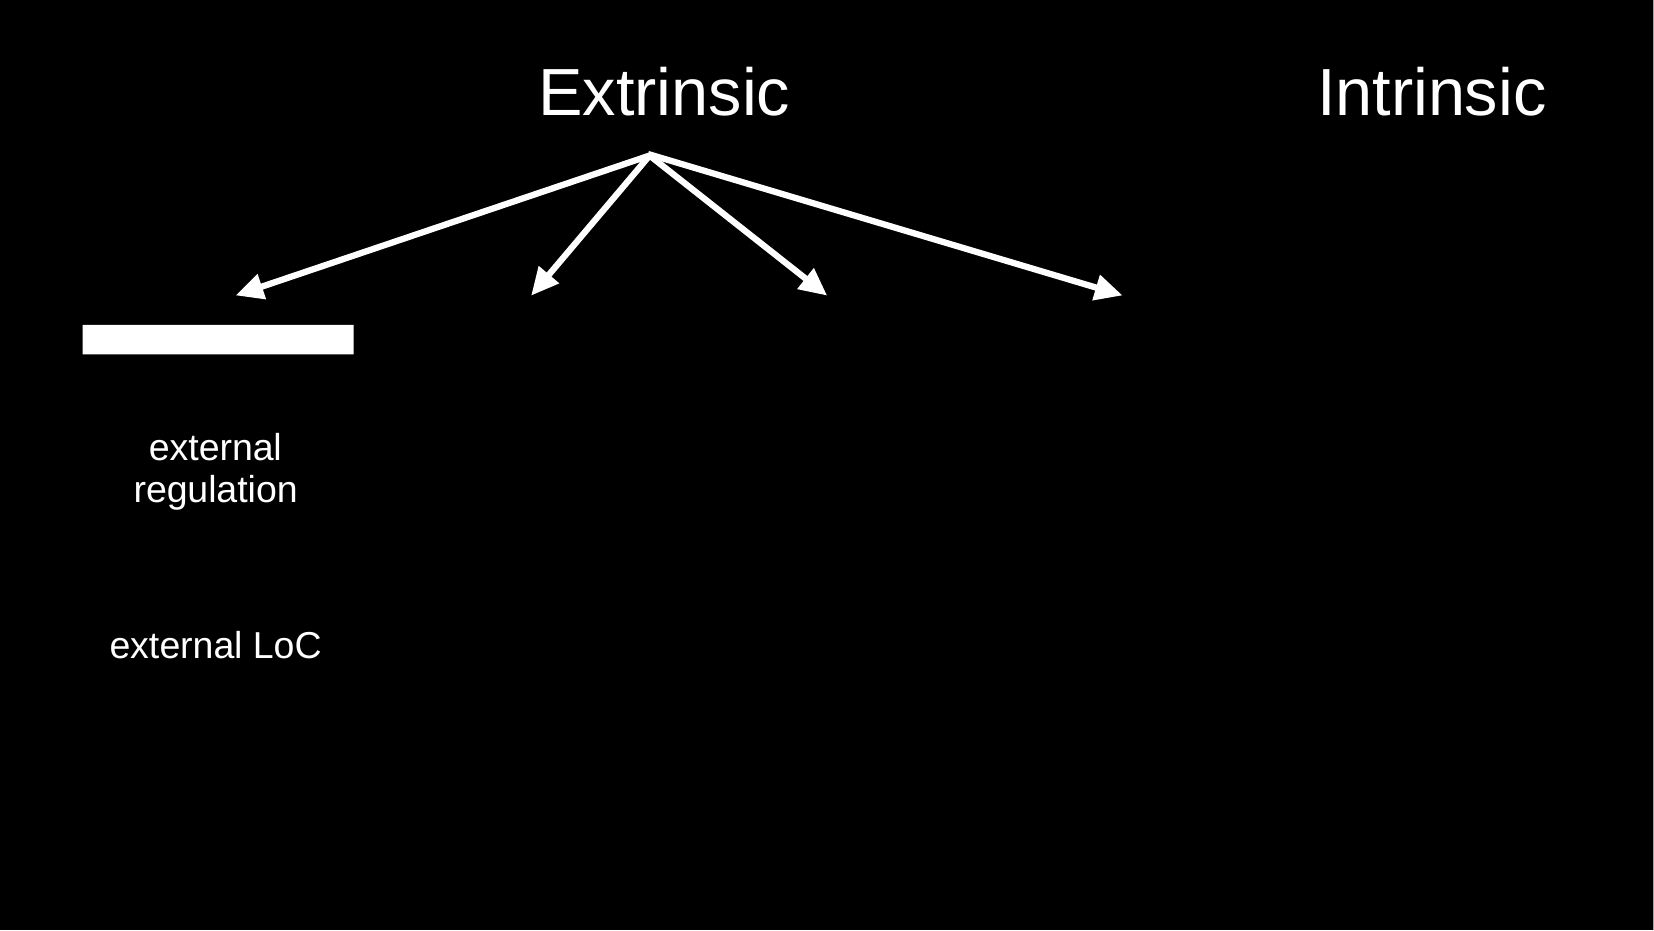

Extrinsic
# Intrinsic
external regulation
external LoC